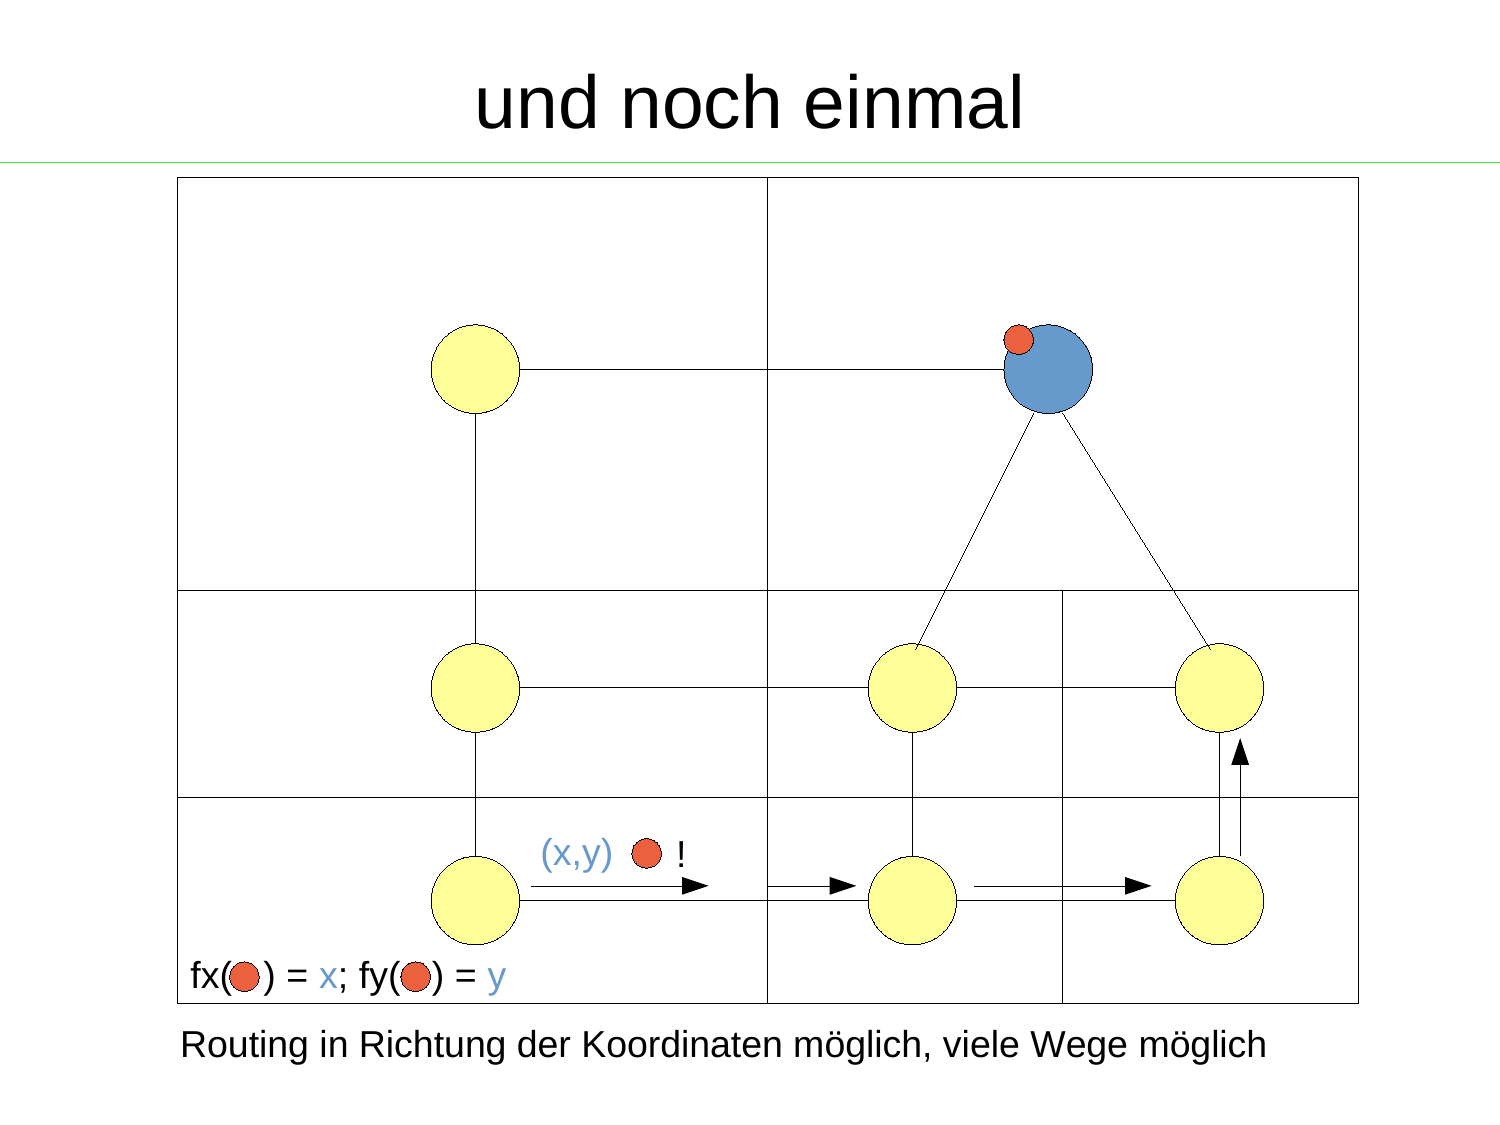

# und noch einmal
(x,y)
!
fx( ) = x; fy( ) = y
Routing in Richtung der Koordinaten möglich, viele Wege möglich